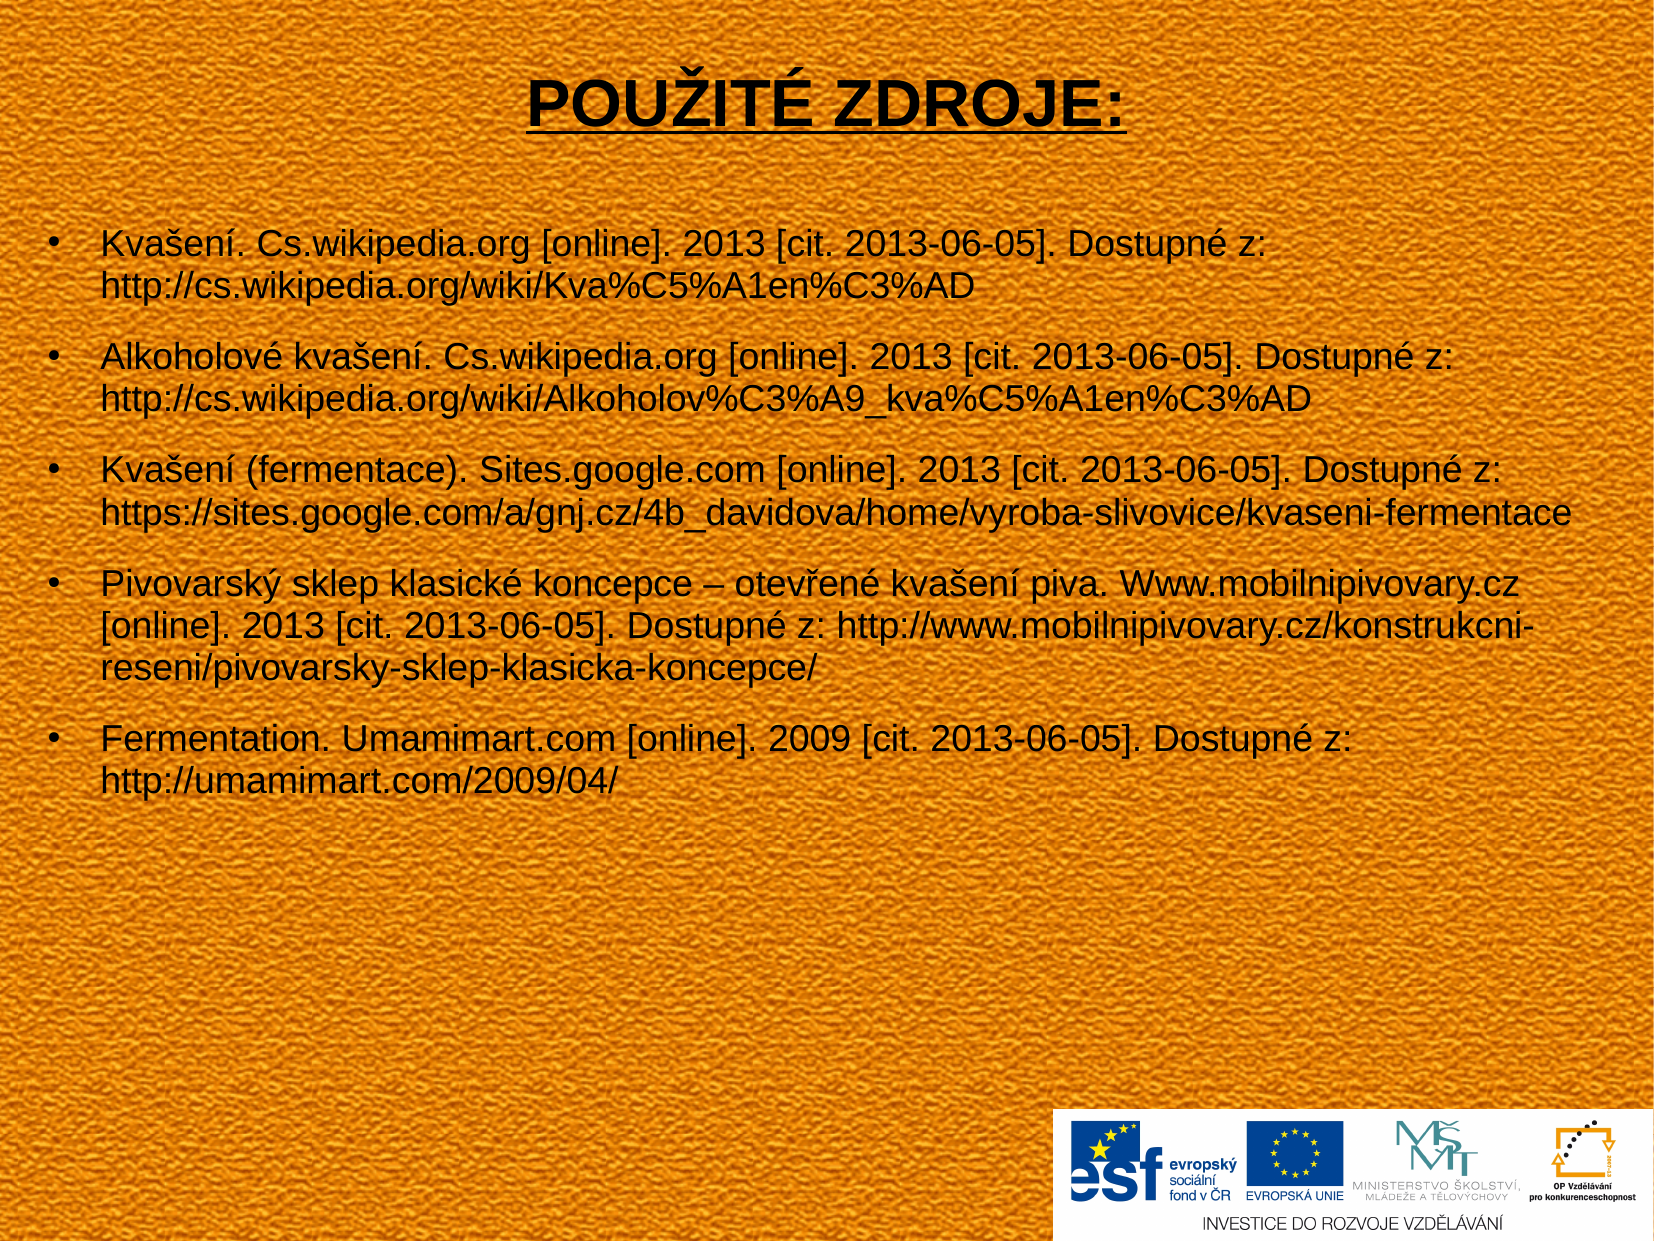

# POUŽITÉ ZDROJE:
Kvašení. Cs.wikipedia.org [online]. 2013 [cit. 2013-06-05]. Dostupné z: http://cs.wikipedia.org/wiki/Kva%C5%A1en%C3%AD
Alkoholové kvašení. Cs.wikipedia.org [online]. 2013 [cit. 2013-06-05]. Dostupné z: http://cs.wikipedia.org/wiki/Alkoholov%C3%A9_kva%C5%A1en%C3%AD
Kvašení (fermentace). Sites.google.com [online]. 2013 [cit. 2013-06-05]. Dostupné z: https://sites.google.com/a/gnj.cz/4b_davidova/home/vyroba-slivovice/kvaseni-fermentace
Pivovarský sklep klasické koncepce – otevřené kvašení piva. Www.mobilnipivovary.cz [online]. 2013 [cit. 2013-06-05]. Dostupné z: http://www.mobilnipivovary.cz/konstrukcni-reseni/pivovarsky-sklep-klasicka-koncepce/
Fermentation. Umamimart.com [online]. 2009 [cit. 2013-06-05]. Dostupné z: http://umamimart.com/2009/04/